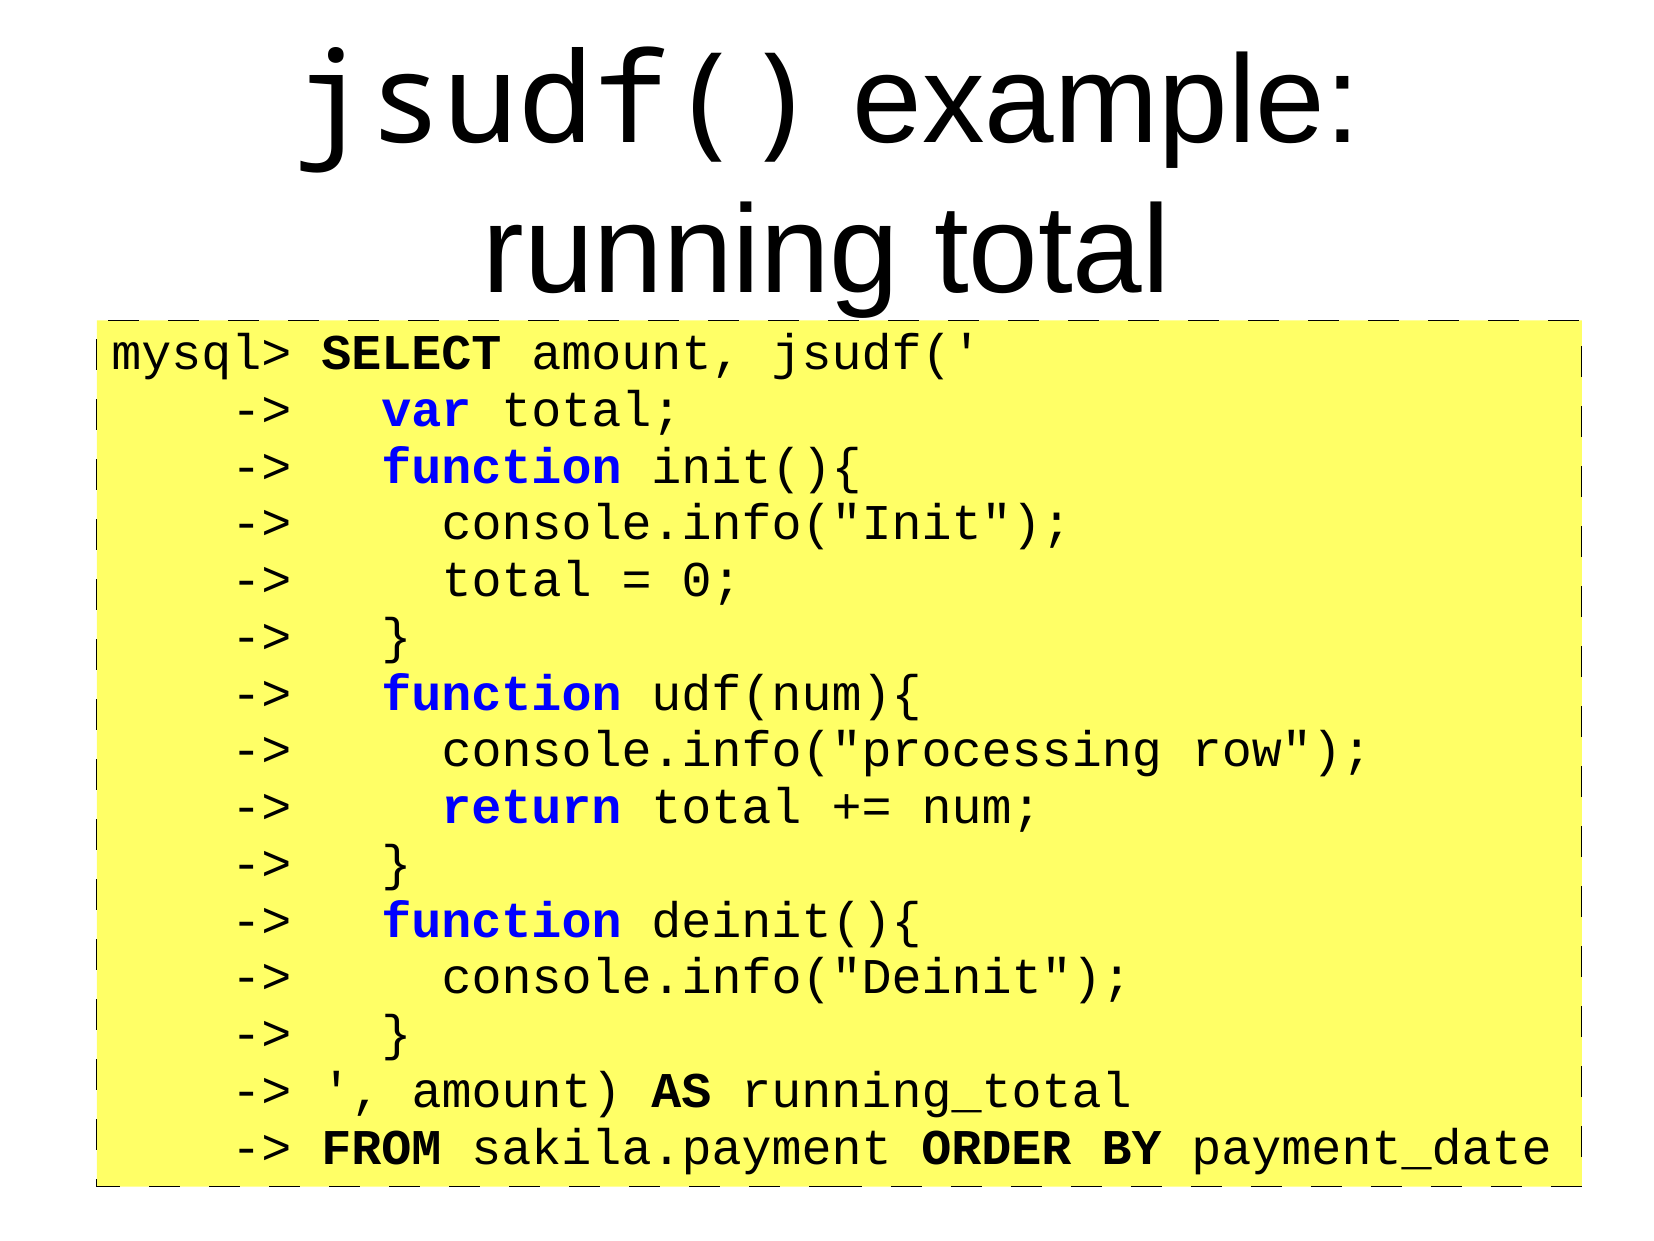

# jsudf() example: running total
mysql> SELECT amount, jsudf('
 -> var total;
 -> function init(){
 -> console.info("Init");
 -> total = 0;
 -> }
 -> function udf(num){
 -> console.info("processing row");
 -> return total += num;
 -> }
 -> function deinit(){
 -> console.info("Deinit");
 -> }
 -> ', amount) AS running_total
 -> FROM sakila.payment ORDER BY payment_date